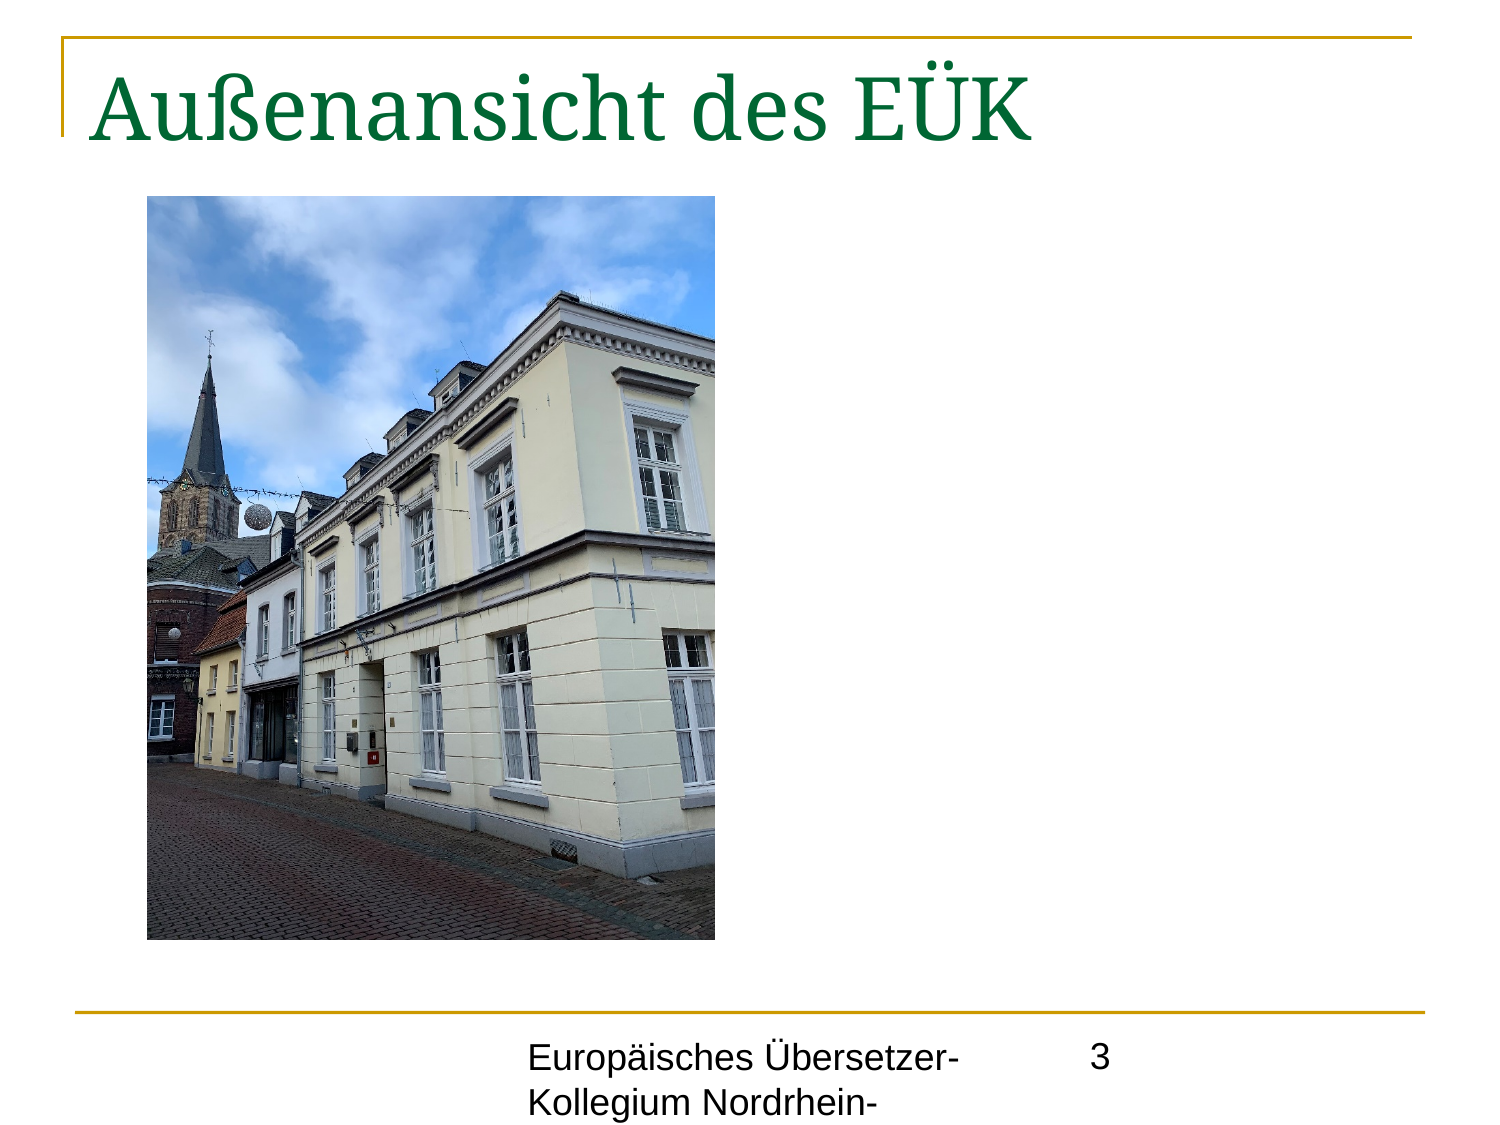

# Außenansicht des EÜK
Europäisches Übersetzer-Kollegium Nordrhein-Westfalen in Straelen